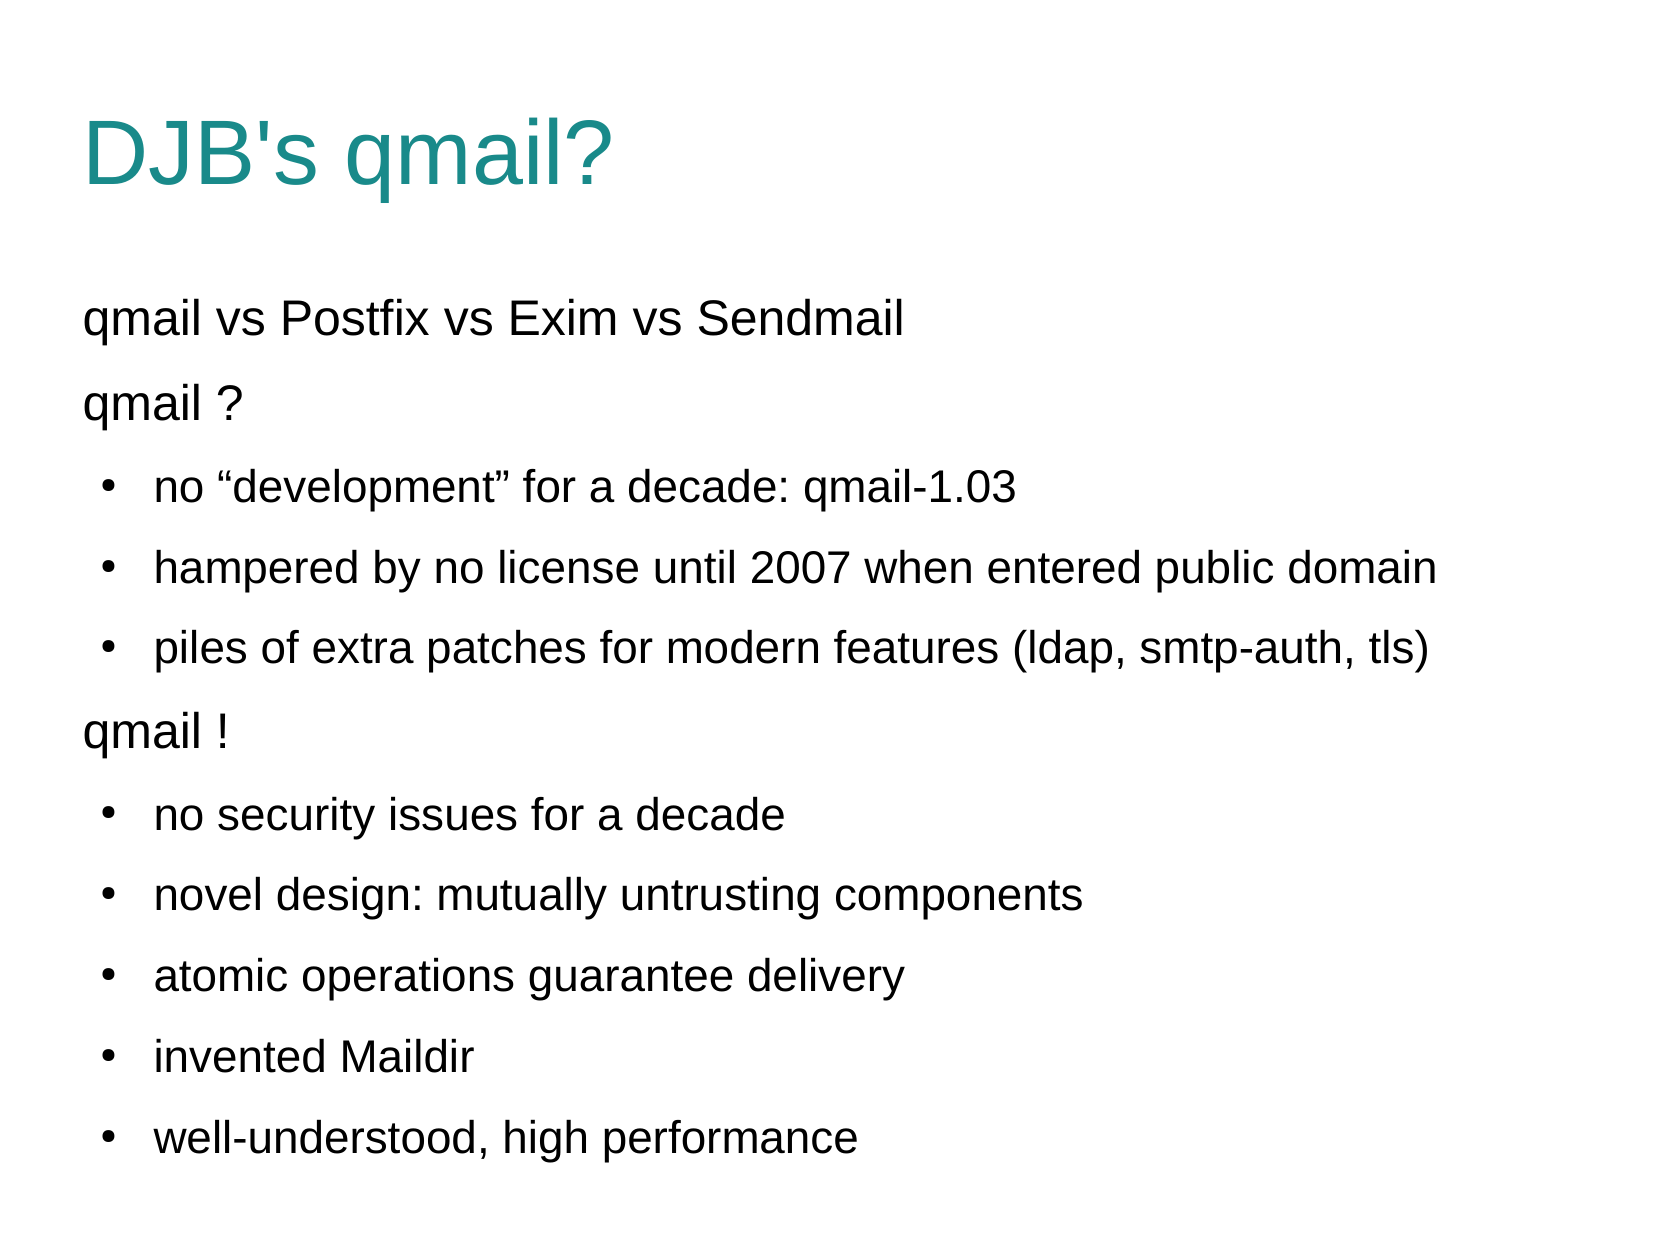

# DJB's qmail?
qmail vs Postfix vs Exim vs Sendmail
qmail ?
no “development” for a decade: qmail-1.03
hampered by no license until 2007 when entered public domain
piles of extra patches for modern features (ldap, smtp-auth, tls)
qmail !
no security issues for a decade
novel design: mutually untrusting components
atomic operations guarantee delivery
invented Maildir
well-understood, high performance